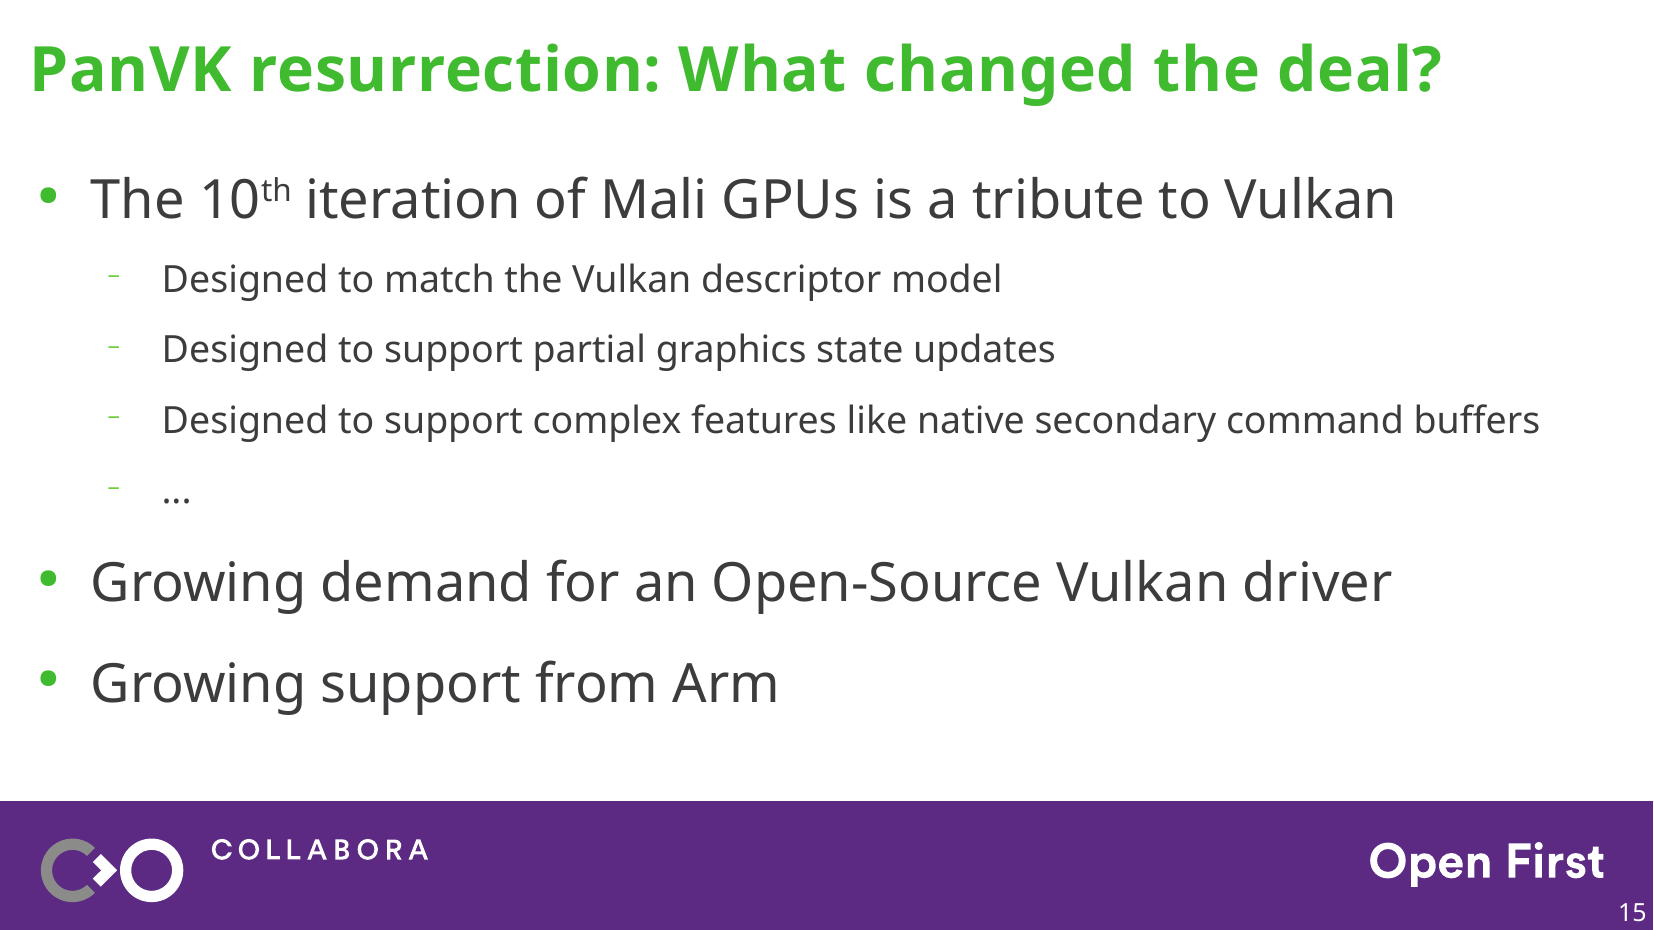

# PanVK resurrection: What changed the deal?
The 10th iteration of Mali GPUs is a tribute to Vulkan
Designed to match the Vulkan descriptor model
Designed to support partial graphics state updates
Designed to support complex features like native secondary command buffers
...
Growing demand for an Open-Source Vulkan driver
Growing support from Arm